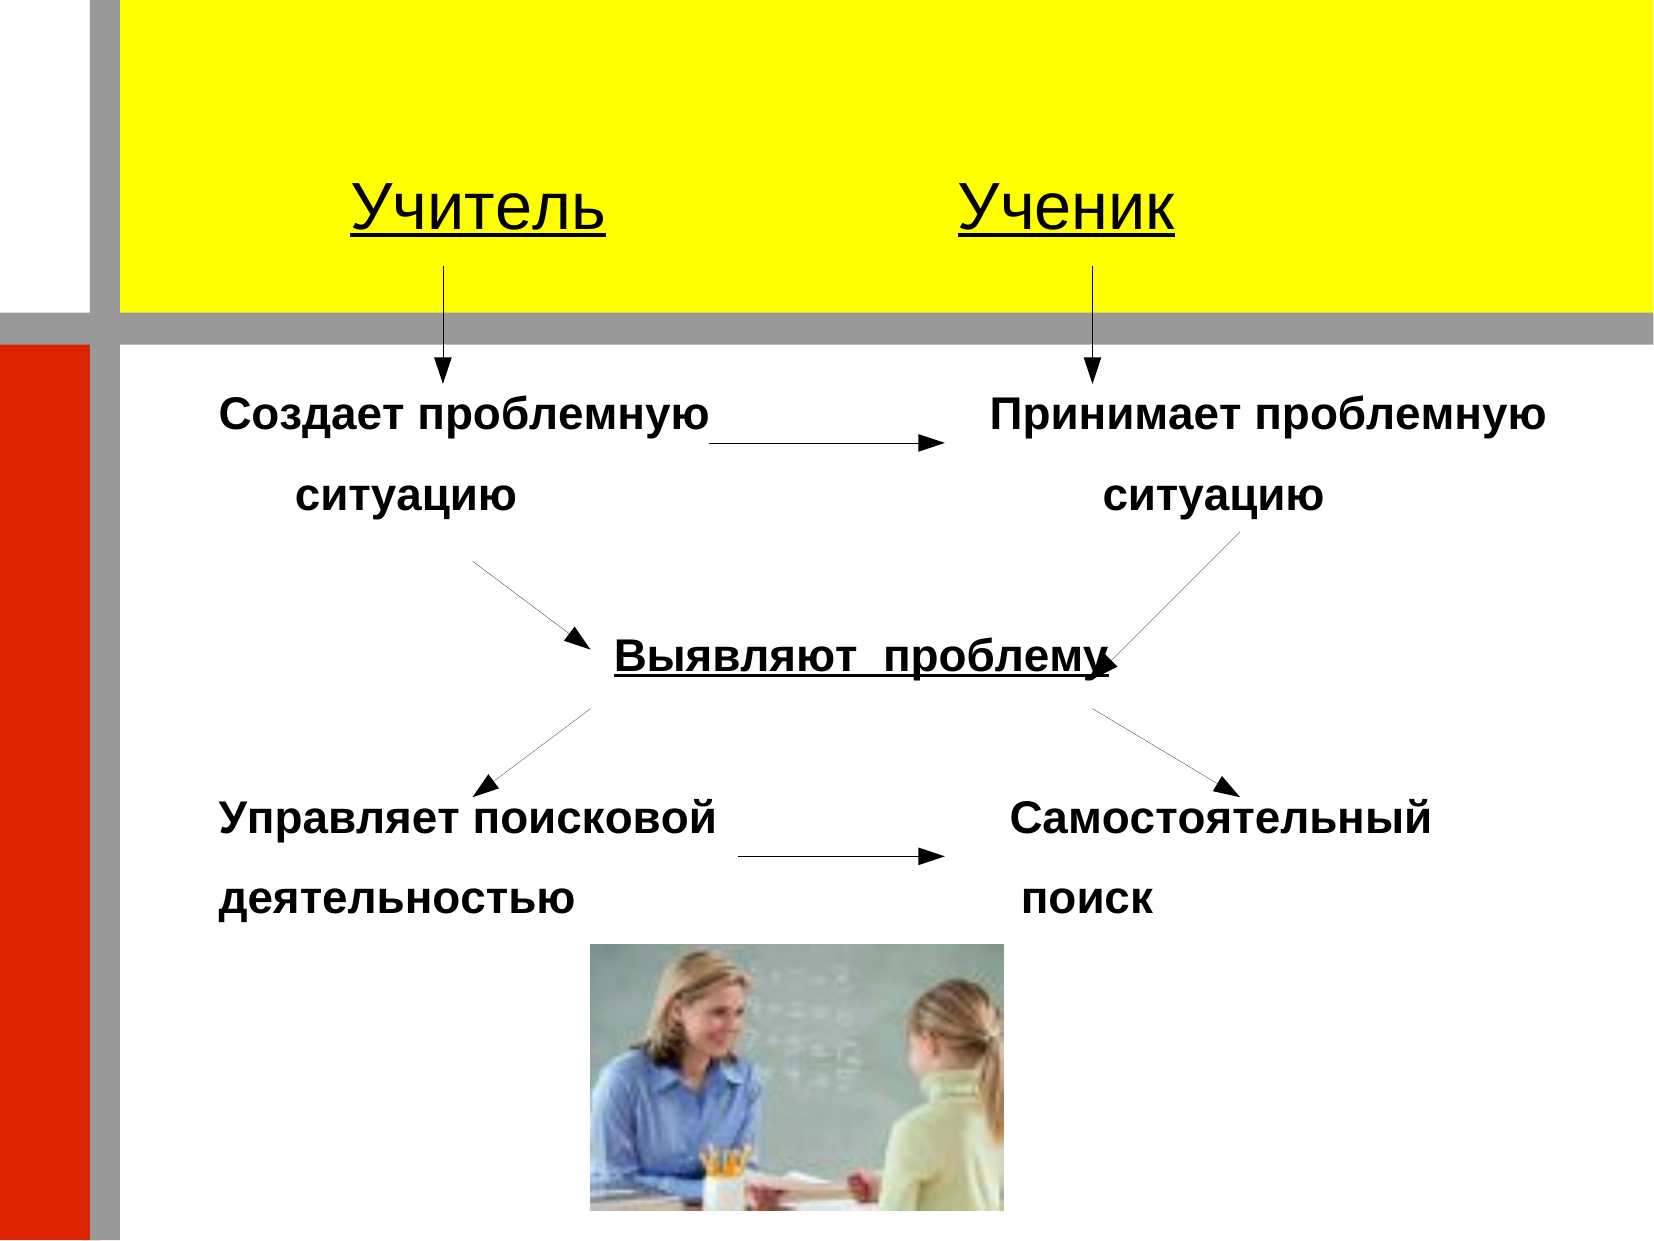

# Учитель Ученик
Создает проблемную Принимает проблемную
 ситуацию ситуацию
 Выявляют проблему
Управляет поисковой Самостоятельный
деятельностью поиск